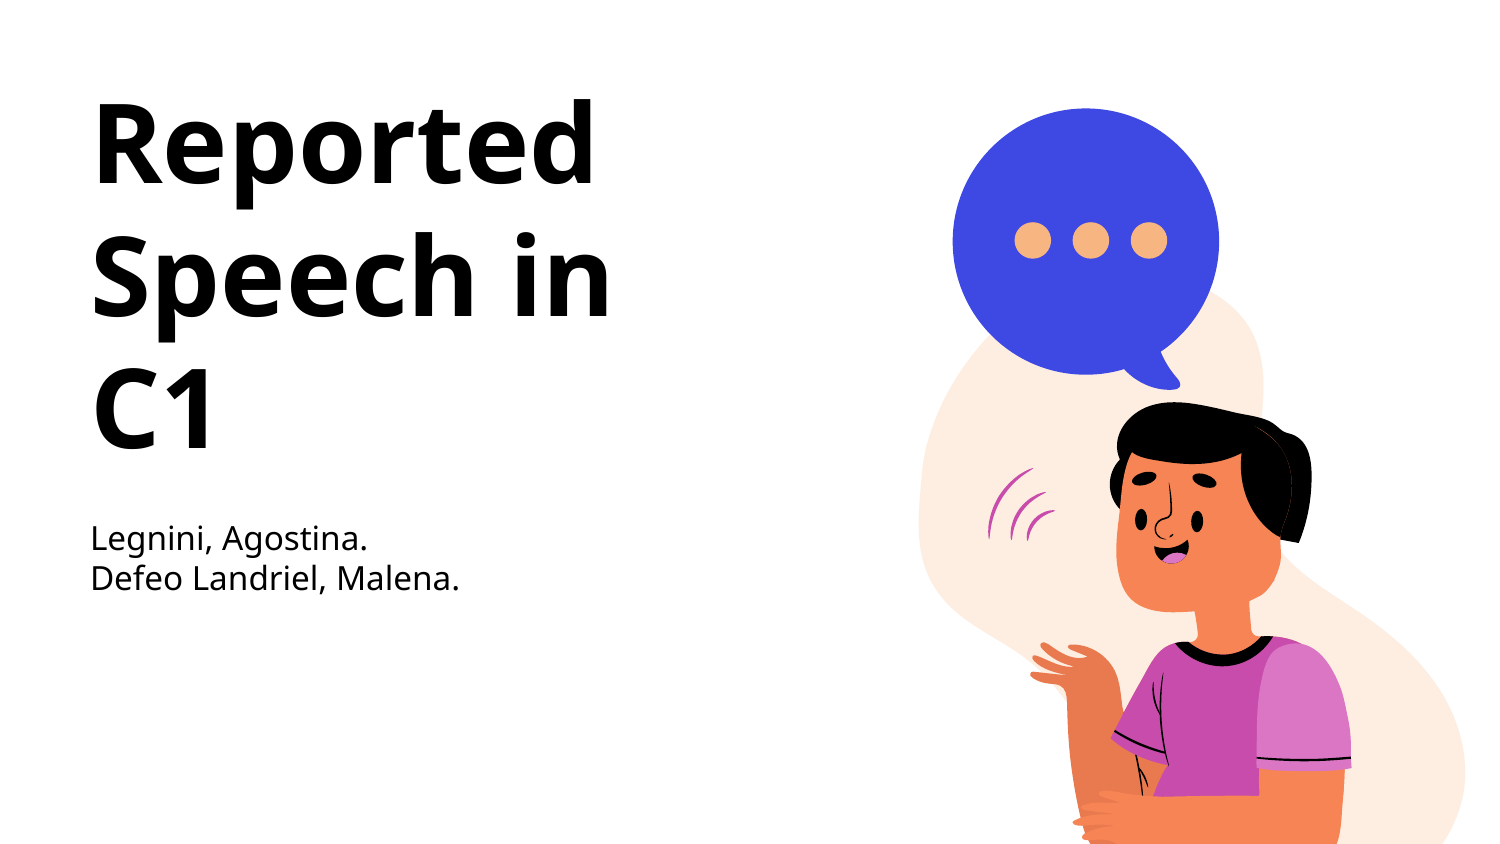

# Reported Speech in C1
Legnini, Agostina.
Defeo Landriel, Malena.